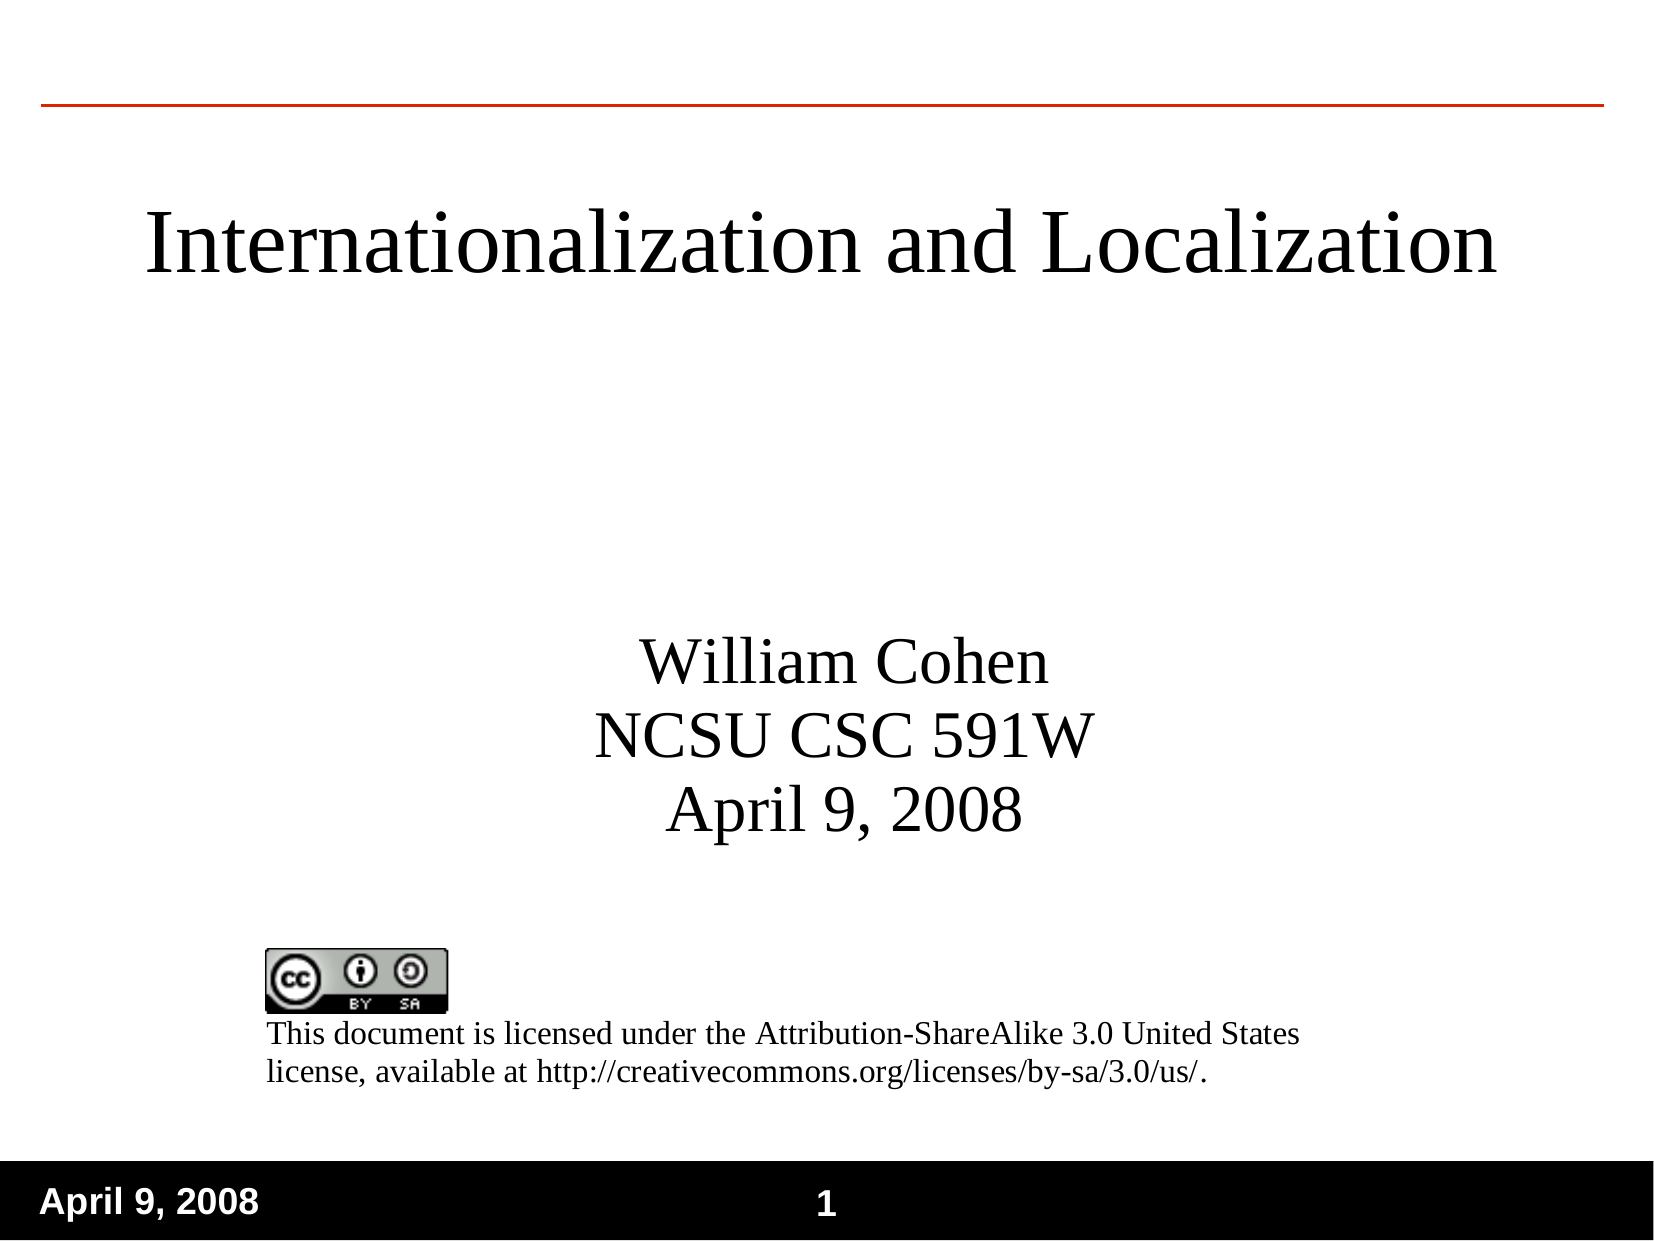

# Internationalization and Localization
William Cohen
NCSU CSC 591W
April 9, 2008